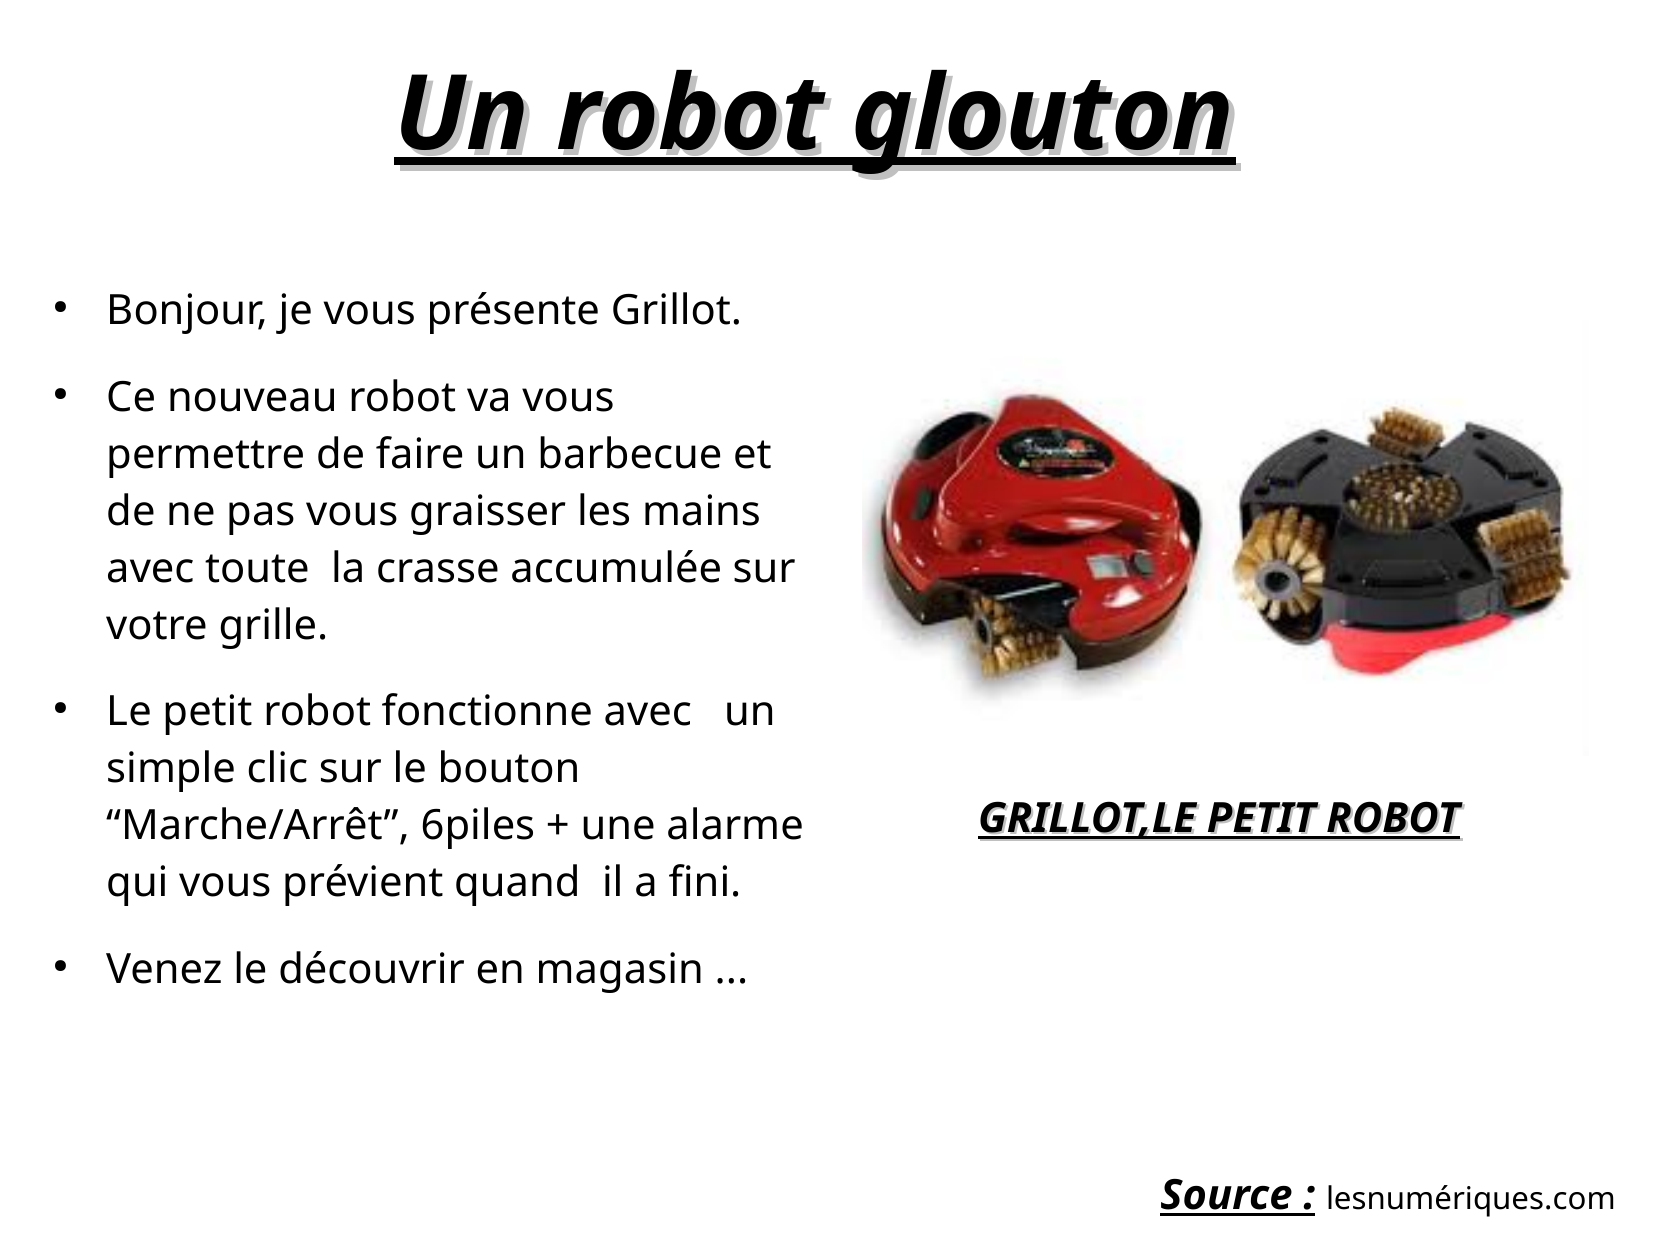

# Un robot glouton
Bonjour, je vous présente Grillot.
Ce nouveau robot va vous permettre de faire un barbecue et de ne pas vous graisser les mains avec toute la crasse accumulée sur votre grille.
Le petit robot fonctionne avec un simple clic sur le bouton “Marche/Arrêt”, 6piles + une alarme qui vous prévient quand il a fini.
Venez le découvrir en magasin ...
GRILLOT,LE PETIT ROBOT
Source : lesnumériques.com